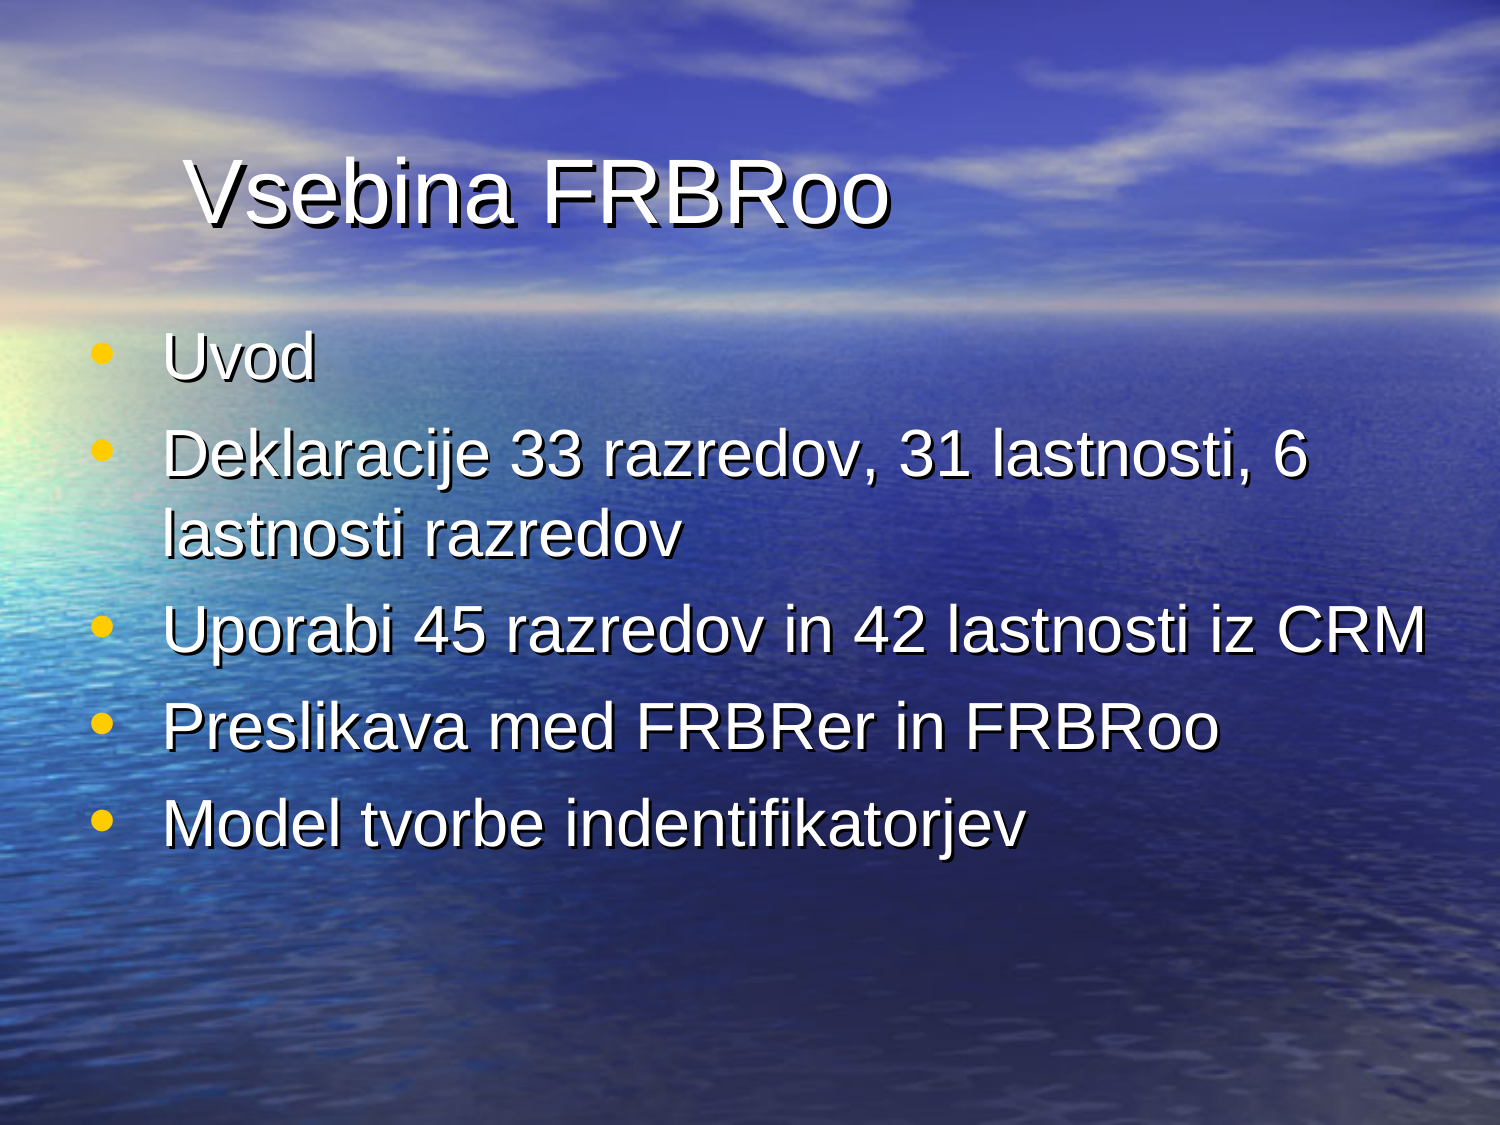

# Vsebina FRBRoo
Uvod
Deklaracije 33 razredov, 31 lastnosti, 6 lastnosti razredov
Uporabi 45 razredov in 42 lastnosti iz CRM
Preslikava med FRBRer in FRBRoo
Model tvorbe indentifikatorjev